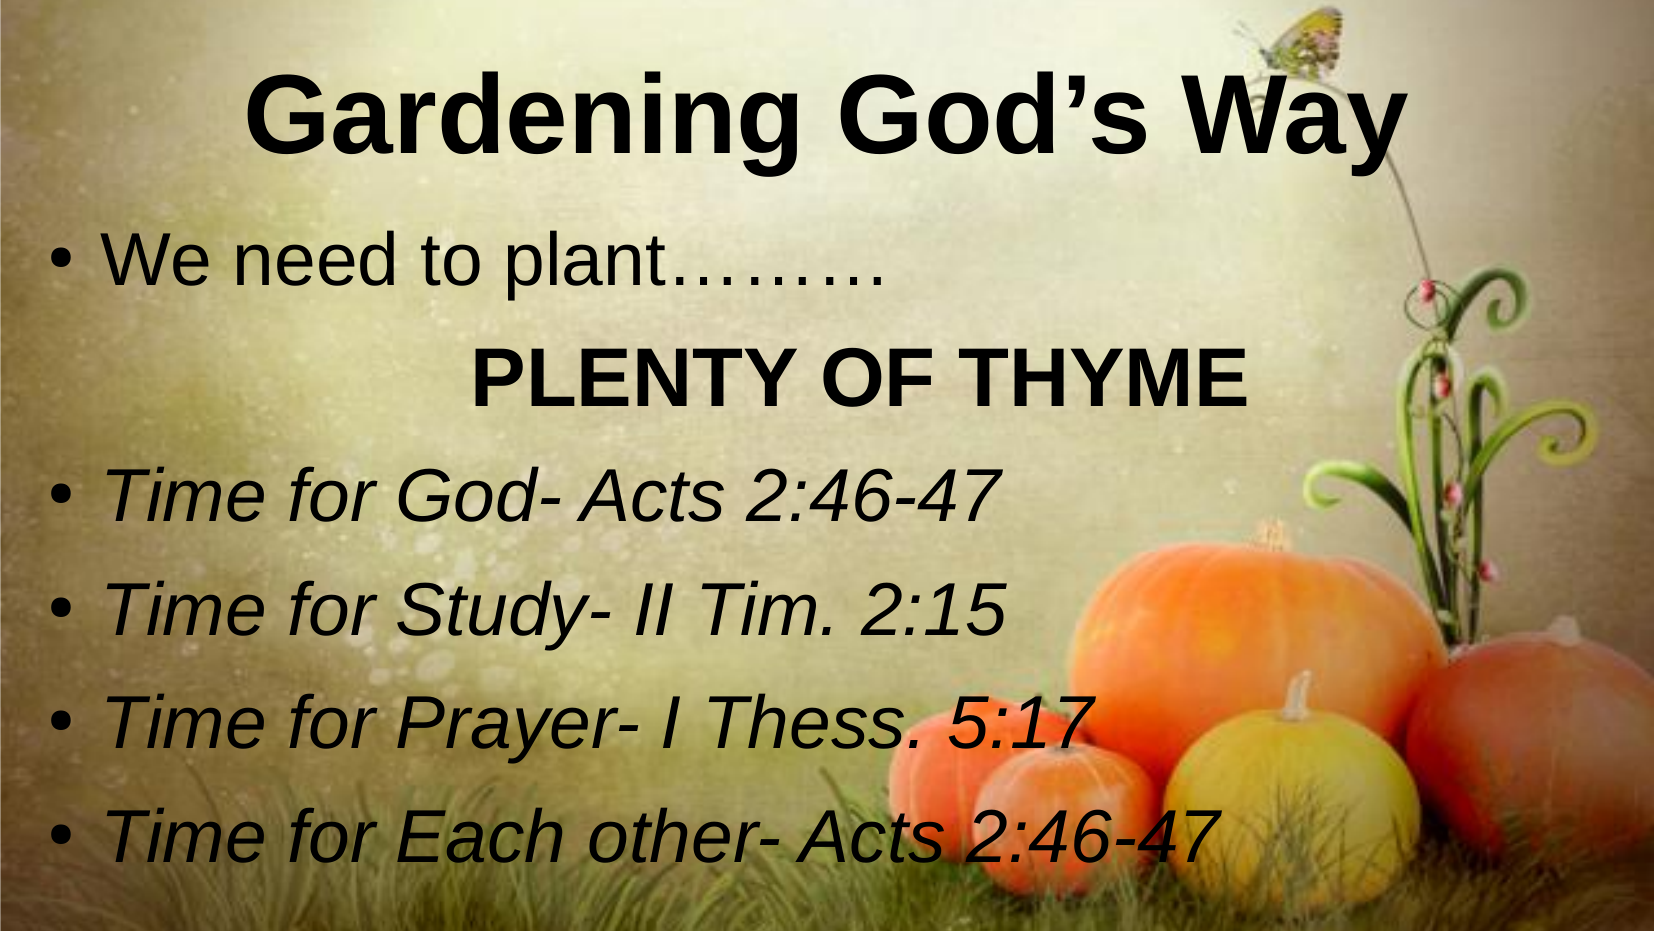

# Gardening God’s Way
We need to plant………
PLENTY OF THYME
Time for God- Acts 2:46-47
Time for Study- II Tim. 2:15
Time for Prayer- I Thess. 5:17
Time for Each other- Acts 2:46-47